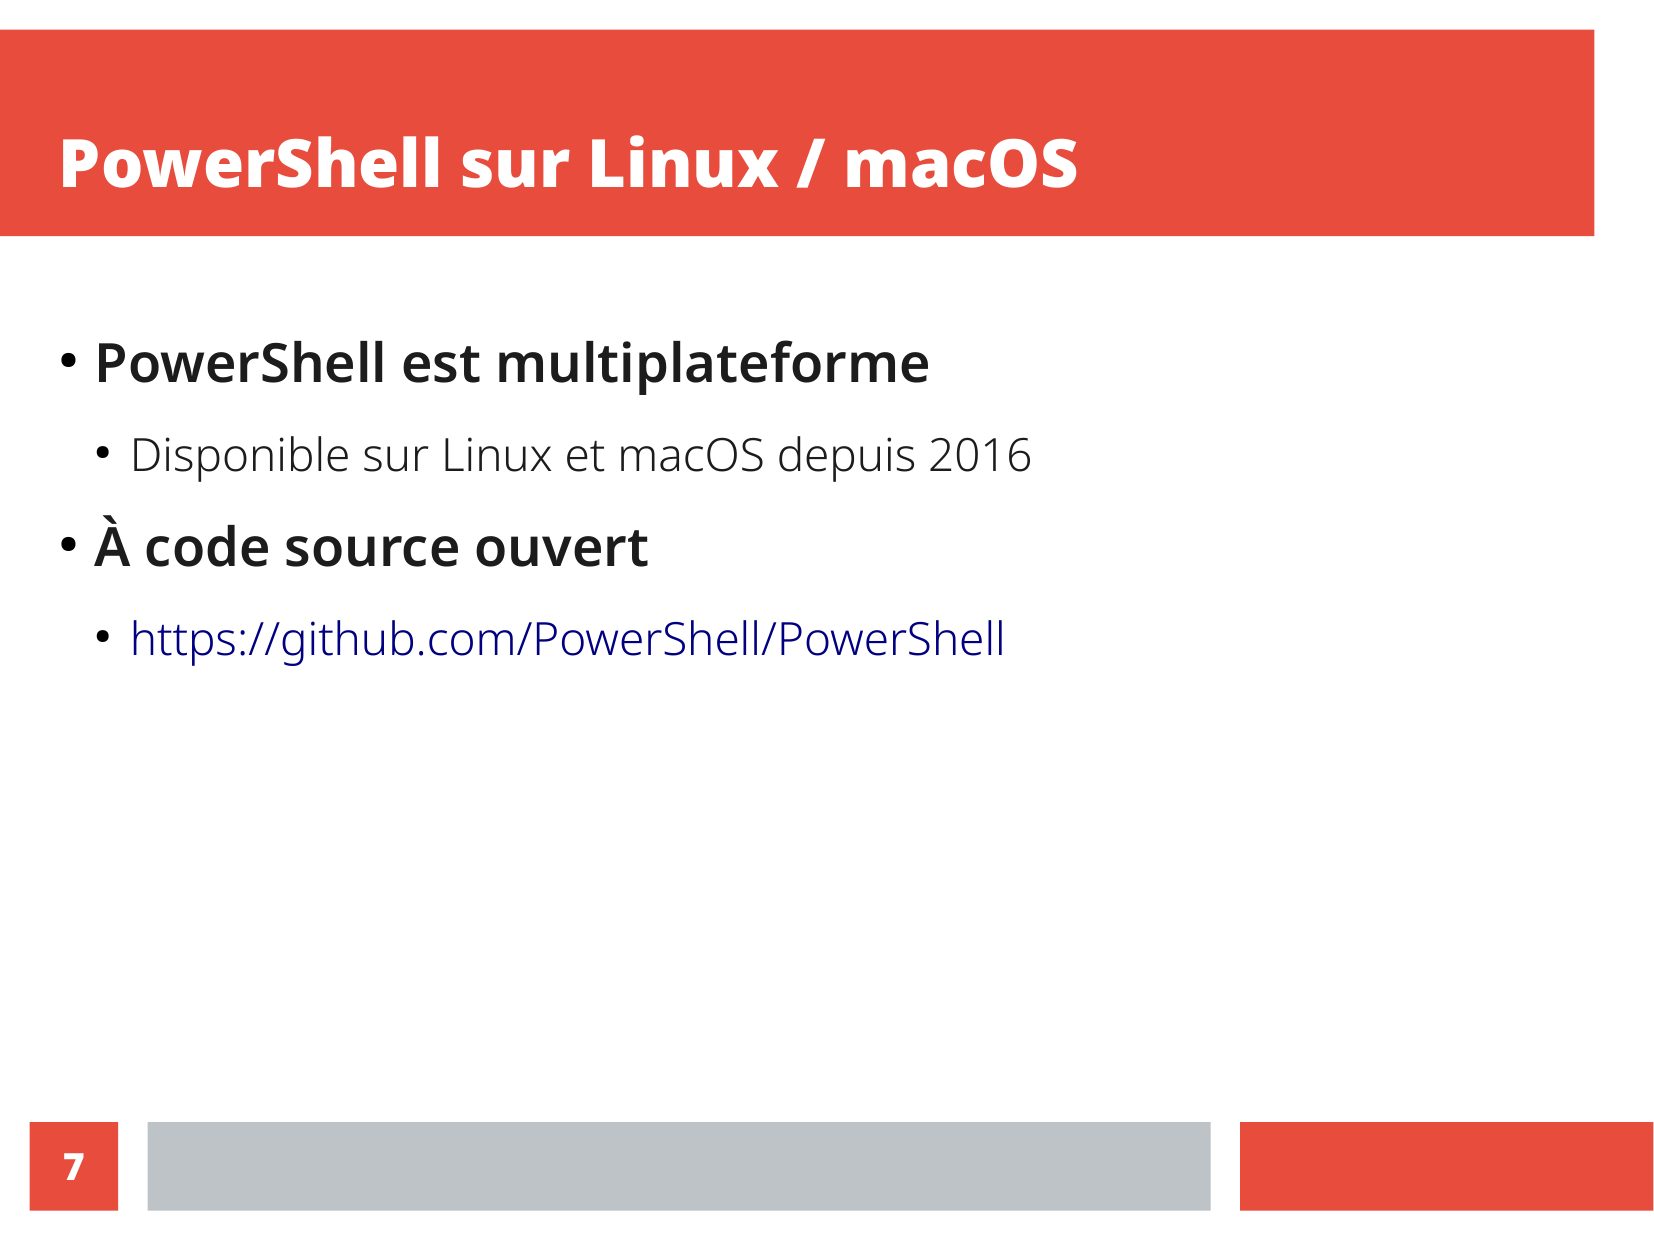

# PowerShell sur Linux / macOS
PowerShell est multiplateforme
Disponible sur Linux et macOS depuis 2016
À code source ouvert
https://github.com/PowerShell/PowerShell
7